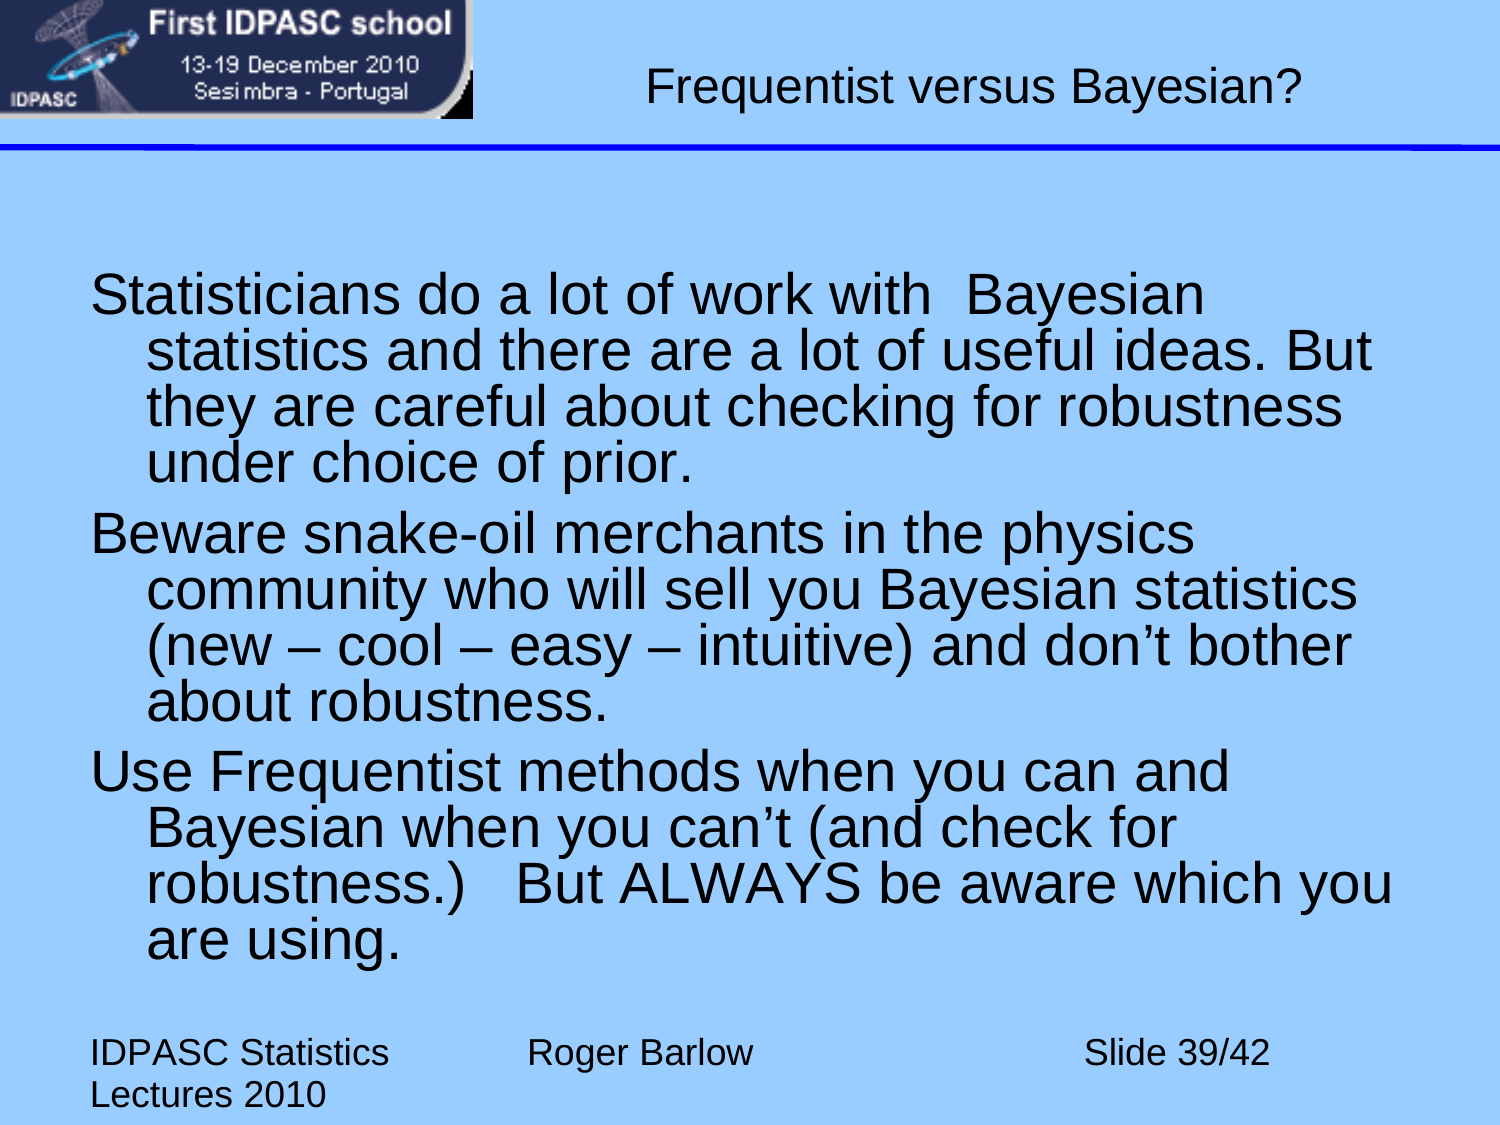

# Frequentist versus Bayesian?
Statisticians do a lot of work with Bayesian statistics and there are a lot of useful ideas. But they are careful about checking for robustness under choice of prior.
Beware snake-oil merchants in the physics community who will sell you Bayesian statistics (new – cool – easy – intuitive) and don’t bother about robustness.
Use Frequentist methods when you can and Bayesian when you can’t (and check for robustness.) But ALWAYS be aware which you are using.
Roger Barlow - Confidence Intervals
39